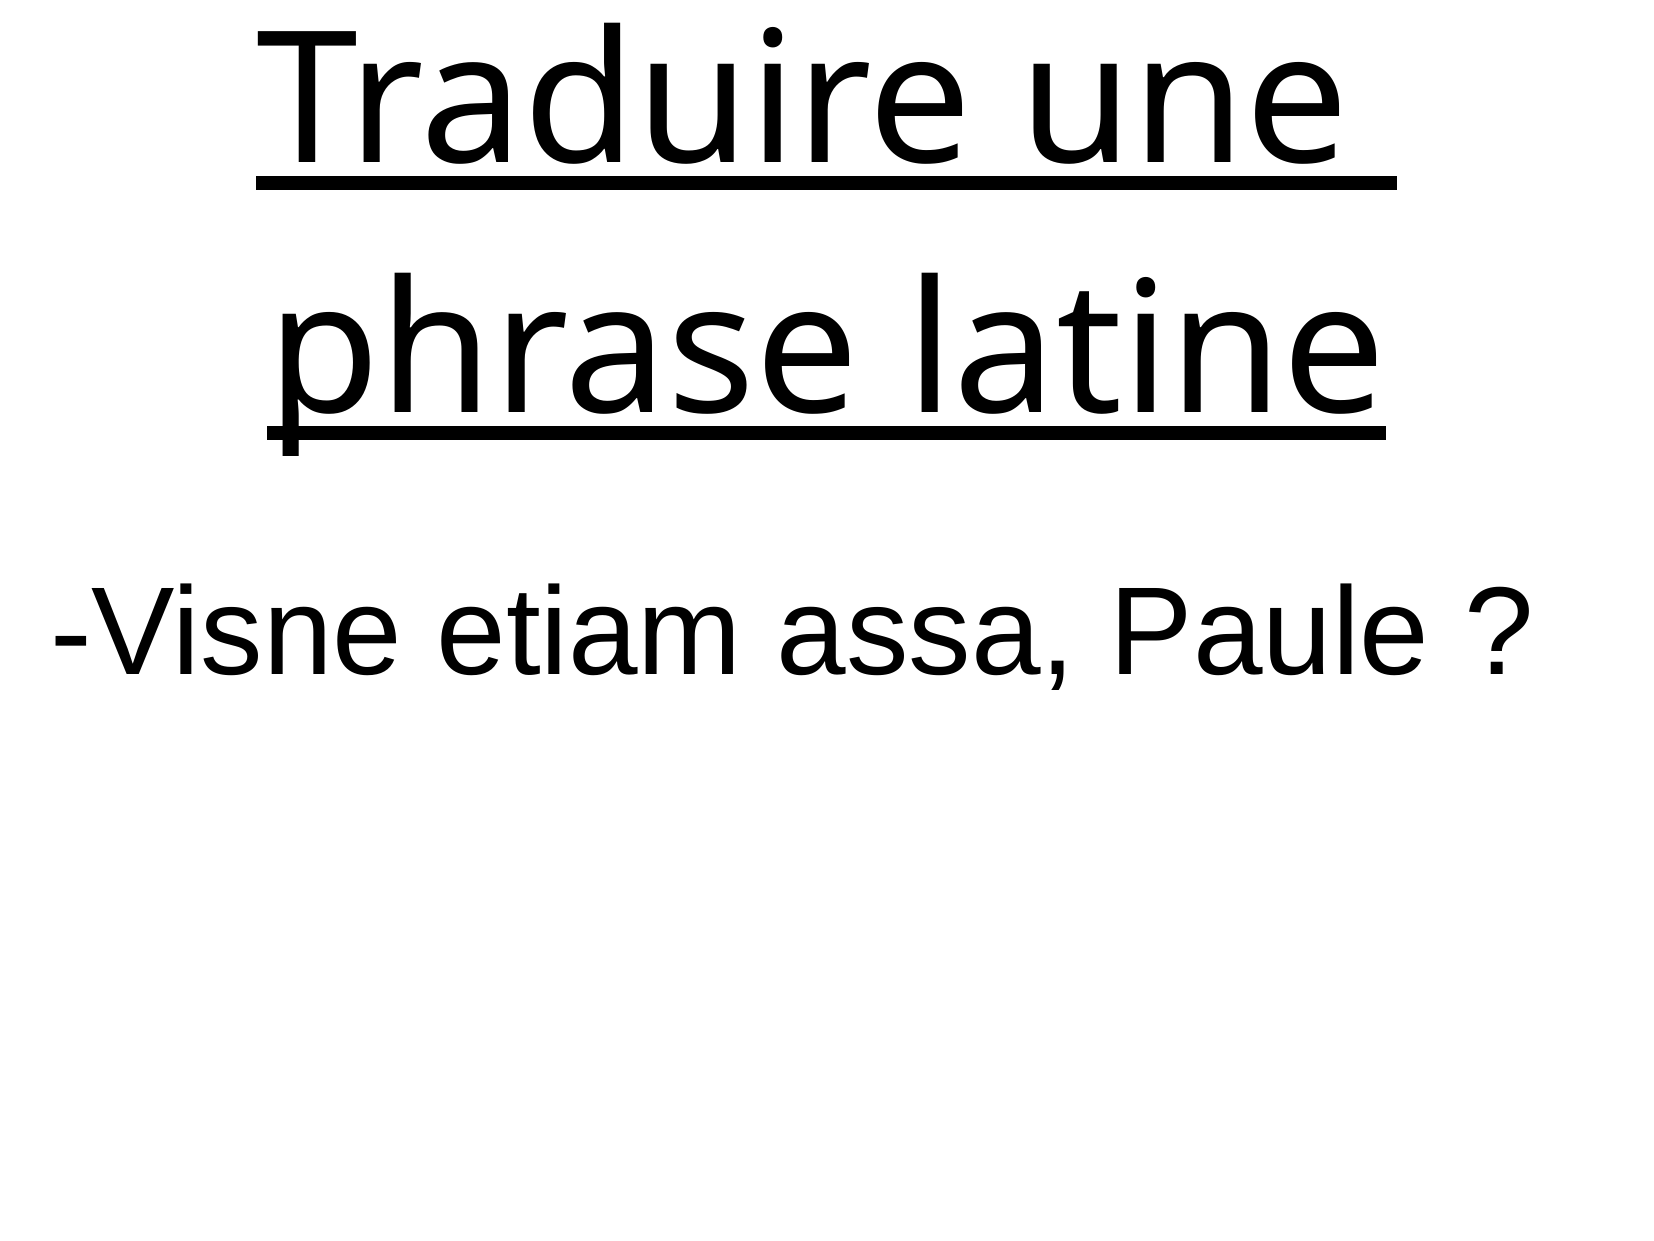

# Traduire une phrase latine
-Visne etiam assa, Paule ?